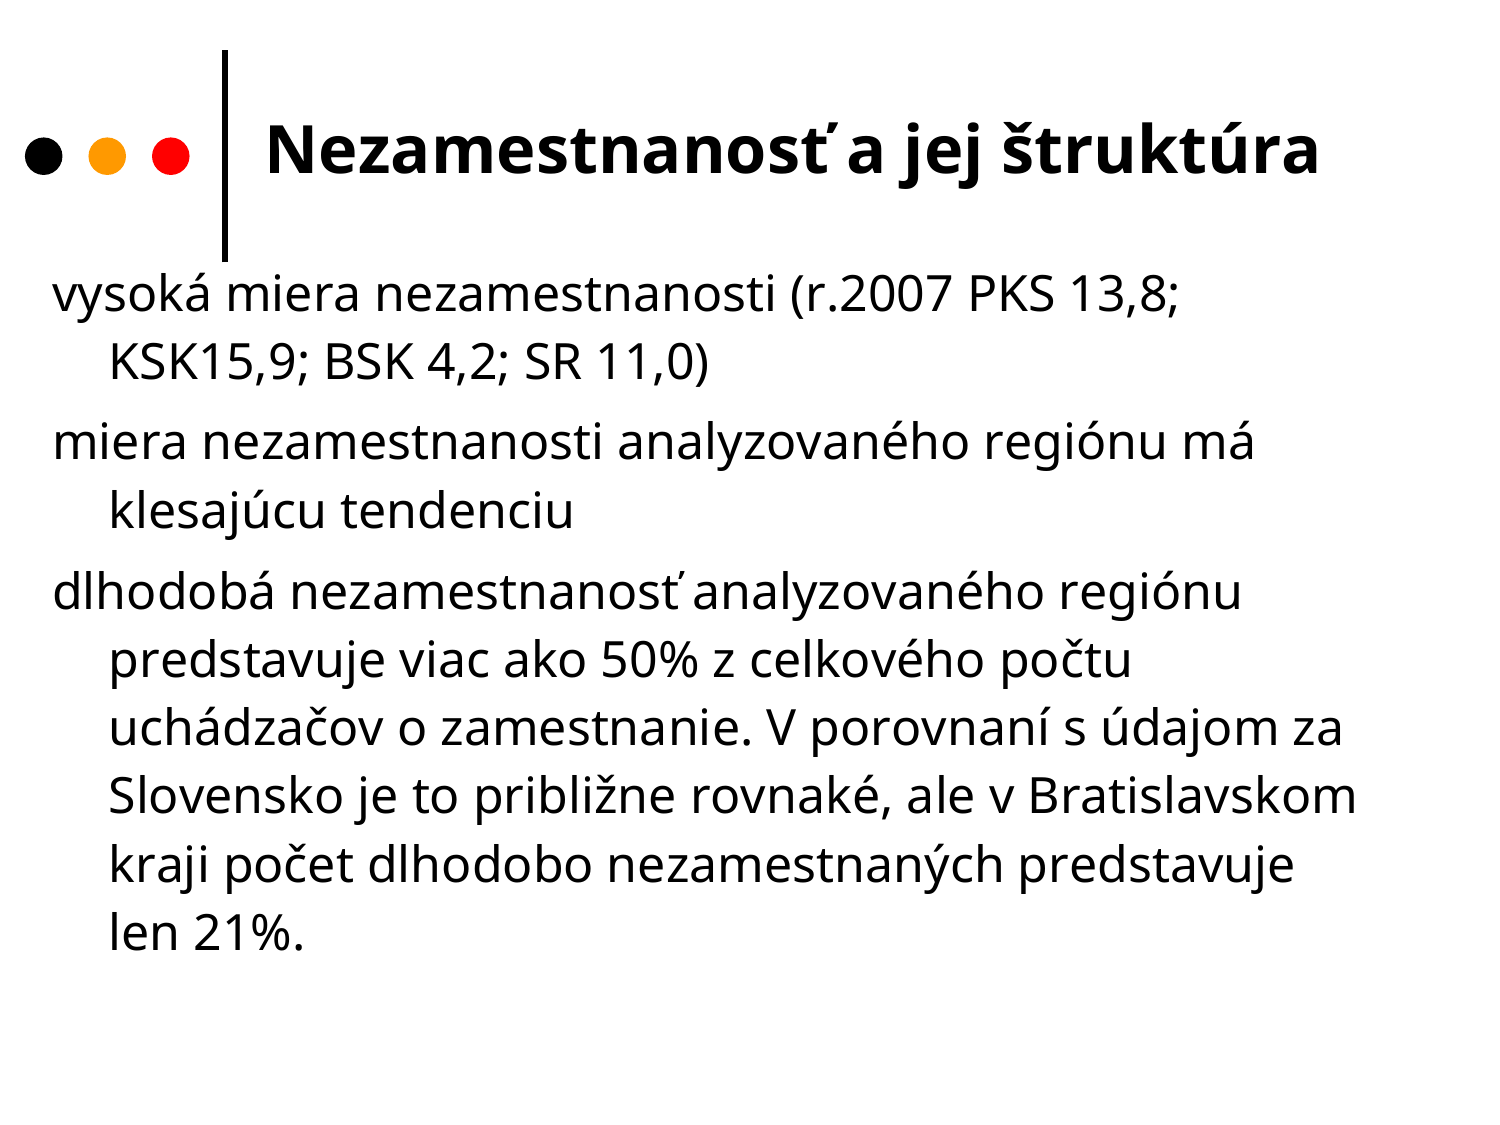

# Nezamestnanosť a jej štruktúra
vysoká miera nezamestnanosti (r.2007 PKS 13,8; KSK15,9; BSK 4,2; SR 11,0)
miera nezamestnanosti analyzovaného regiónu má klesajúcu tendenciu
dlhodobá nezamestnanosť analyzovaného regiónu predstavuje viac ako 50% z celkového počtu uchádzačov o zamestnanie. V porovnaní s údajom za Slovensko je to približne rovnaké, ale v Bratislavskom kraji počet dlhodobo nezamestnaných predstavuje len 21%.